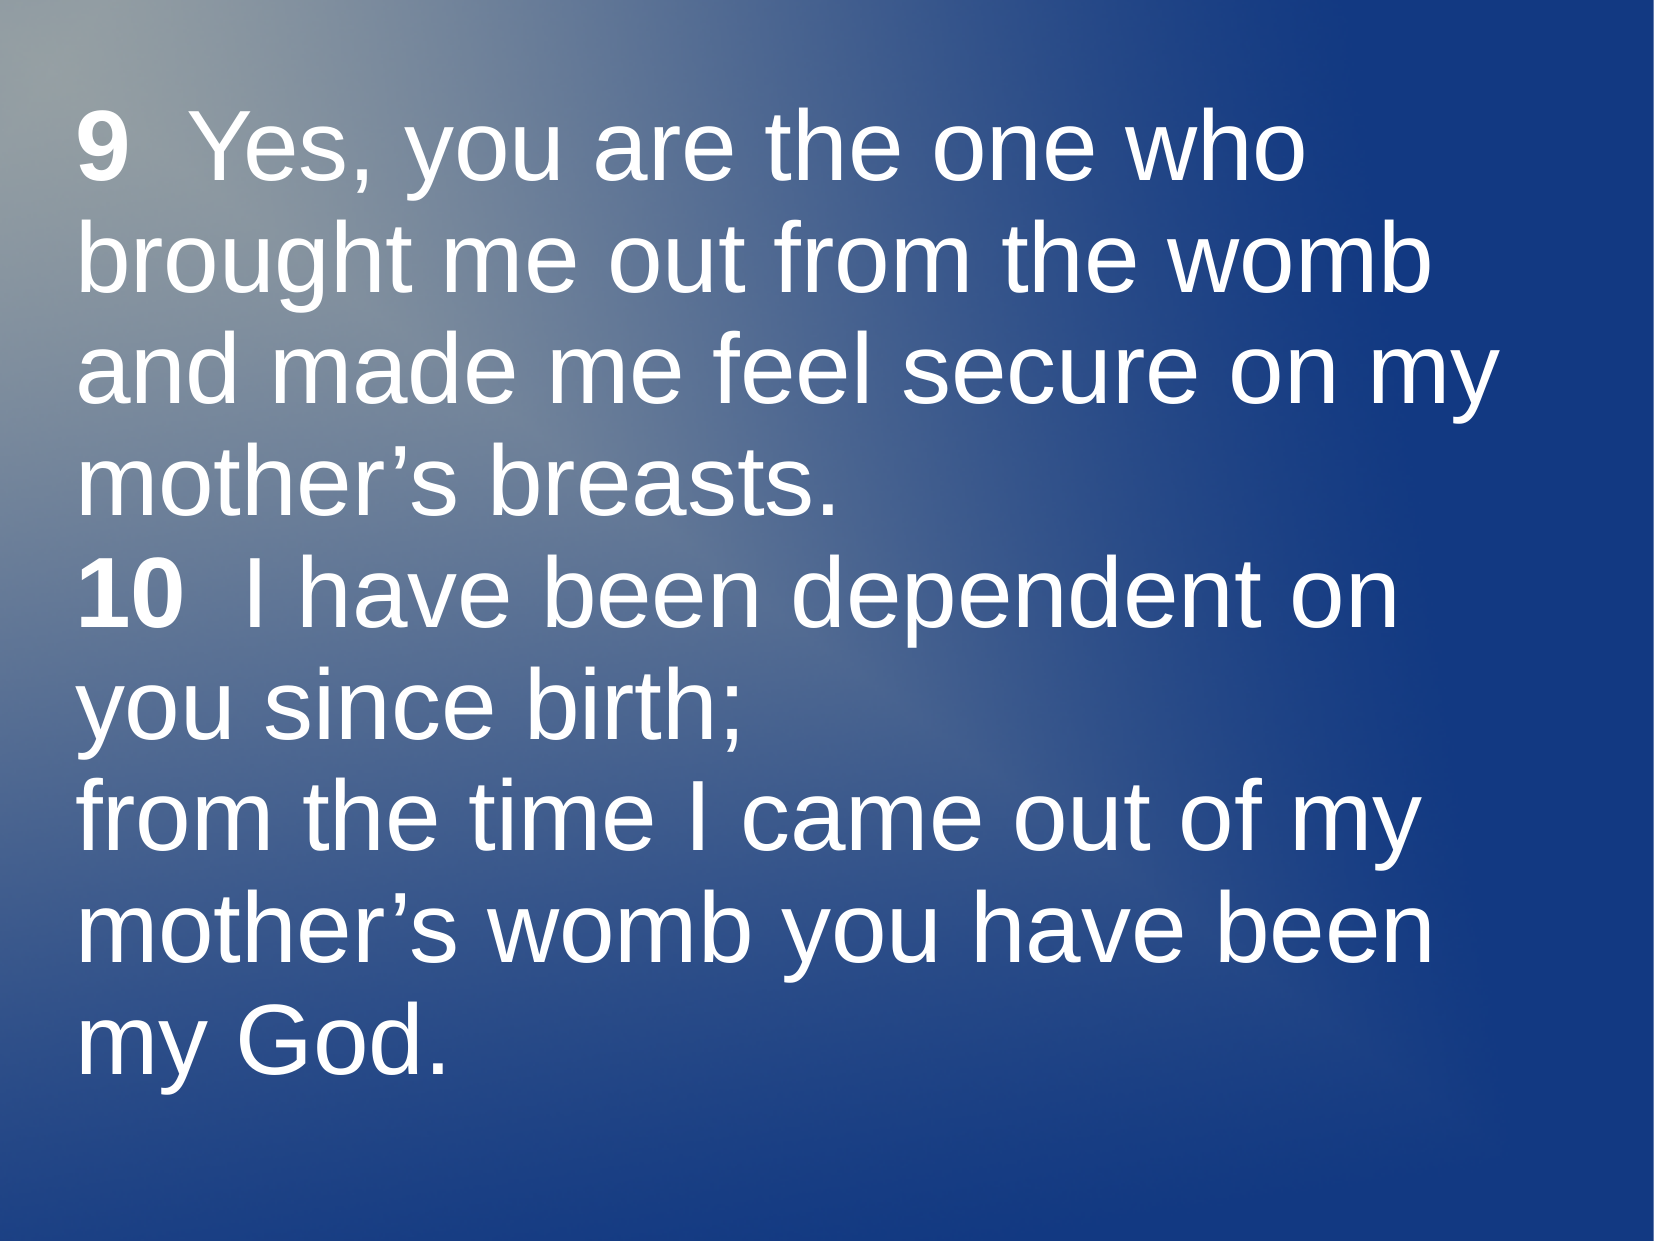

# 9  Yes, you are the one who brought me out from the womb and made me feel secure on my mother’s breasts. 10  I have been dependent on you since birth; from the time I came out of my mother’s womb you have been my God.